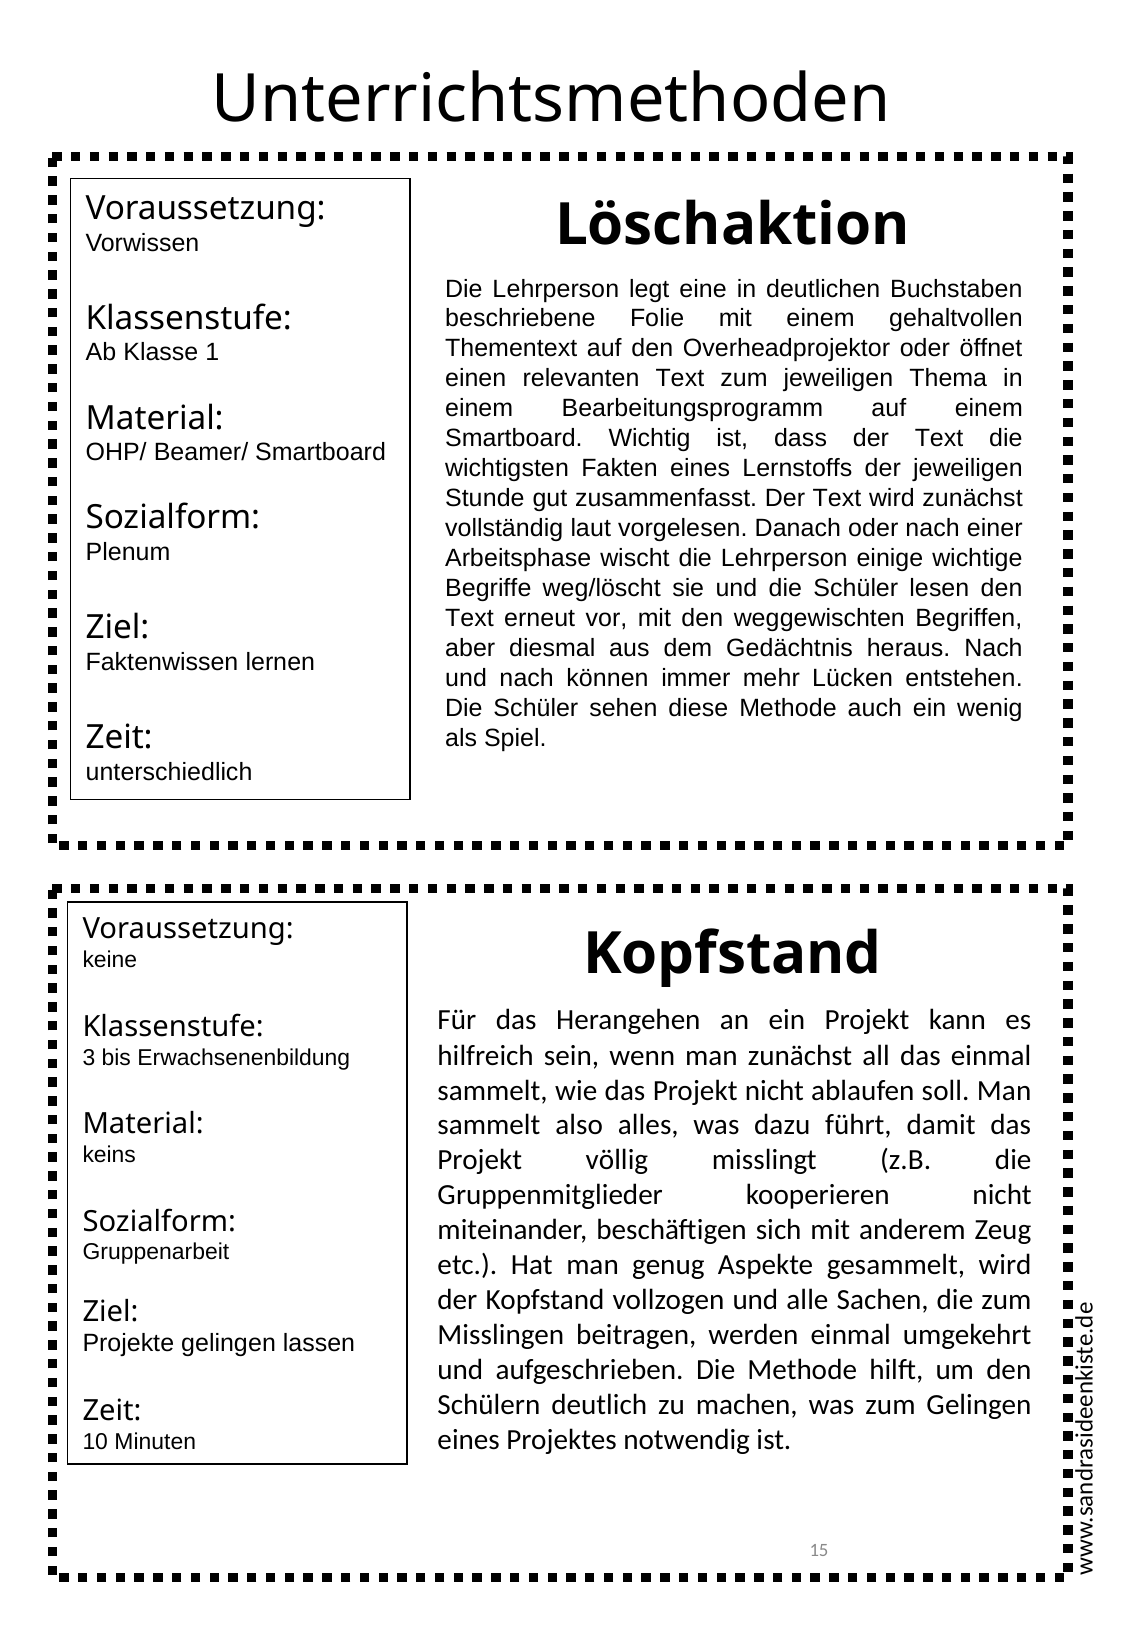

Unterrichtsmethoden
Voraussetzung:
Vorwissen
Klassenstufe:
Ab Klasse 1
Material:
OHP/ Beamer/ Smartboard
Sozialform:
Plenum
Ziel:
Faktenwissen lernen
Zeit:
unterschiedlich
Löschaktion
Die Lehrperson legt eine in deutlichen Buchstaben beschriebene Folie mit einem gehaltvollen Thementext auf den Overheadprojektor oder öffnet einen relevanten Text zum jeweiligen Thema in einem Bearbeitungsprogramm auf einem Smartboard. Wichtig ist, dass der Text die wichtigsten Fakten eines Lernstoffs der jeweiligen Stunde gut zusammenfasst. Der Text wird zunächst vollständig laut vorgelesen. Danach oder nach einer Arbeitsphase wischt die Lehrperson einige wichtige Begriffe weg/löscht sie und die Schüler lesen den Text erneut vor, mit den weggewischten Begriffen, aber diesmal aus dem Gedächtnis heraus. Nach und nach können immer mehr Lücken entstehen. Die Schüler sehen diese Methode auch ein wenig als Spiel.
Voraussetzung:
keine
Klassenstufe:
3 bis Erwachsenenbildung
Material:
keins
Sozialform:
Gruppenarbeit
Ziel:
Projekte gelingen lassen
Zeit:
10 Minuten
Kopfstand
Für das Herangehen an ein Projekt kann es hilfreich sein, wenn man zunächst all das einmal sammelt, wie das Projekt nicht ablaufen soll. Man sammelt also alles, was dazu führt, damit das Projekt völlig misslingt (z.B. die Gruppenmitglieder kooperieren nicht miteinander, beschäftigen sich mit anderem Zeug etc.). Hat man genug Aspekte gesammelt, wird der Kopfstand vollzogen und alle Sachen, die zum Misslingen beitragen, werden einmal umgekehrt und aufgeschrieben. Die Methode hilft, um den Schülern deutlich zu machen, was zum Gelingen eines Projektes notwendig ist.
www.sandrasideenkiste.de